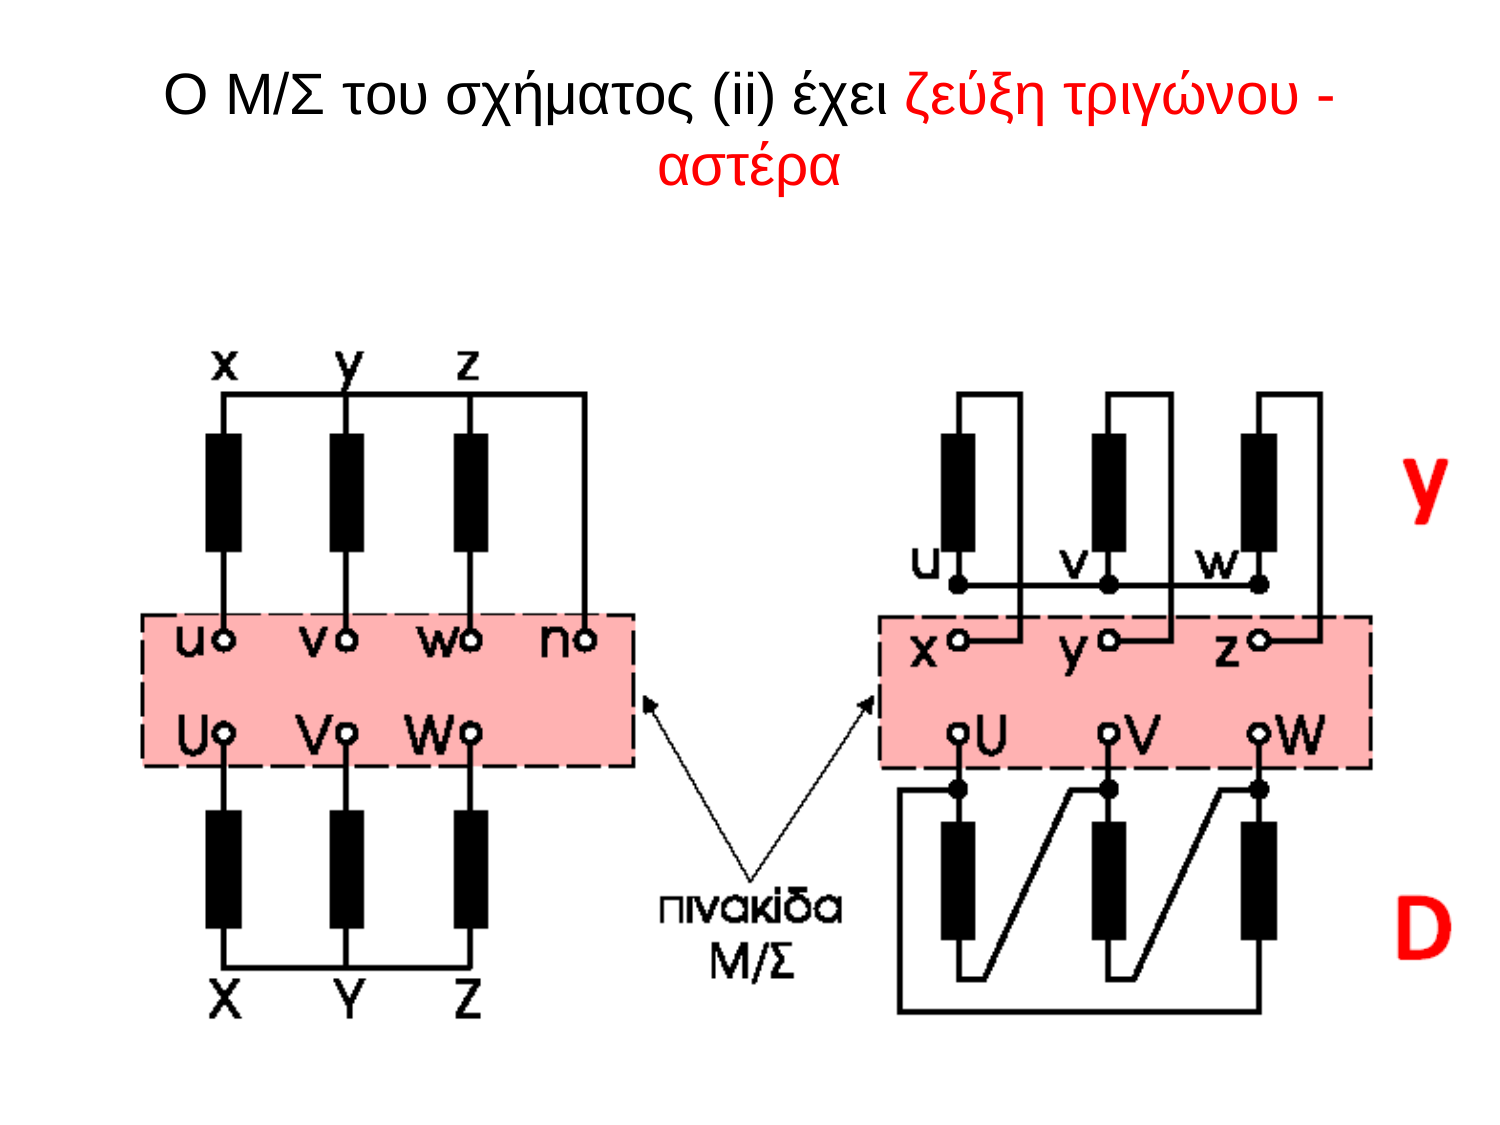

# Ο Μ/Σ του σχήματος (ii) έχει ζεύξη τριγώνου - αστέρα